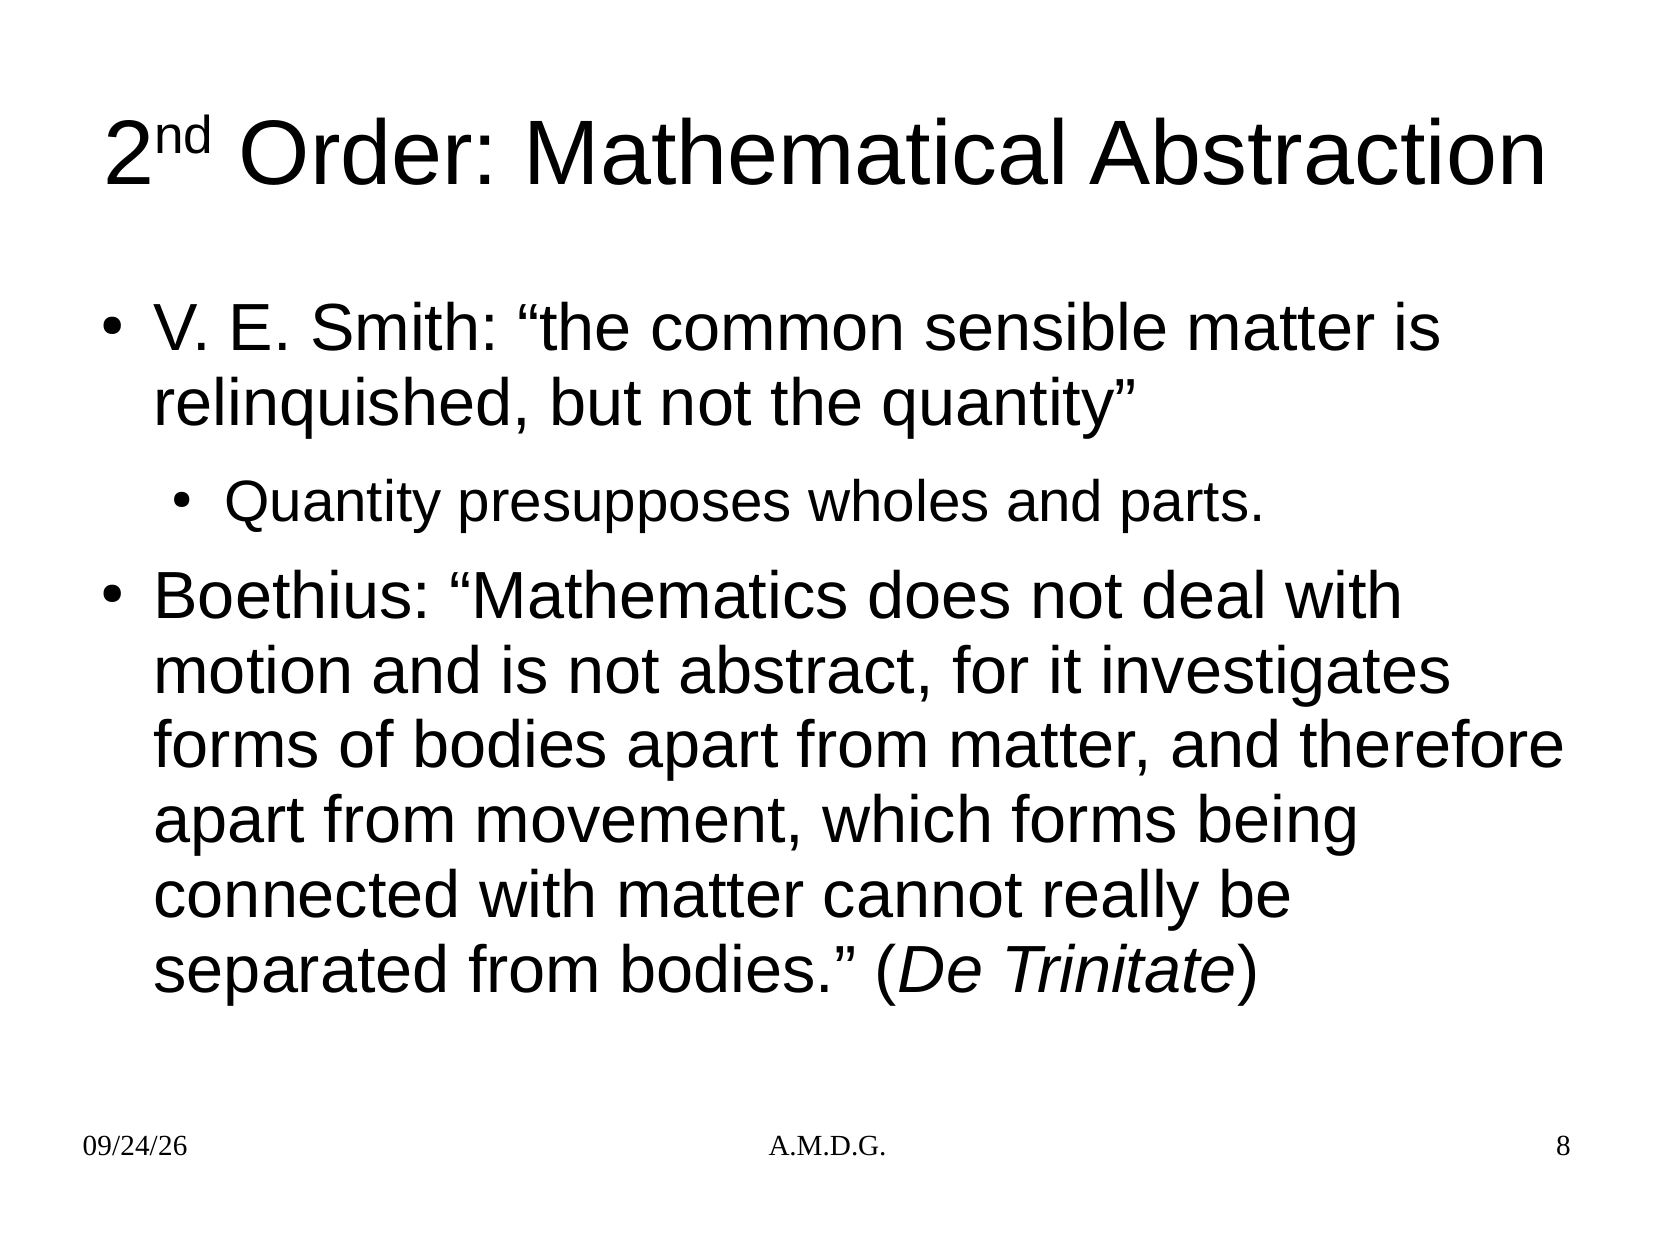

# 2nd Order: Mathematical Abstraction
V. E. Smith: “the common sensible matter is relinquished, but not the quantity”
Quantity presupposes wholes and parts.
Boethius: “Mathematics does not deal with motion and is not abstract, for it investigates forms of bodies apart from matter, and therefore apart from movement, which forms being connected with matter cannot really be separated from bodies.” (De Trinitate)
A.M.D.G.
8